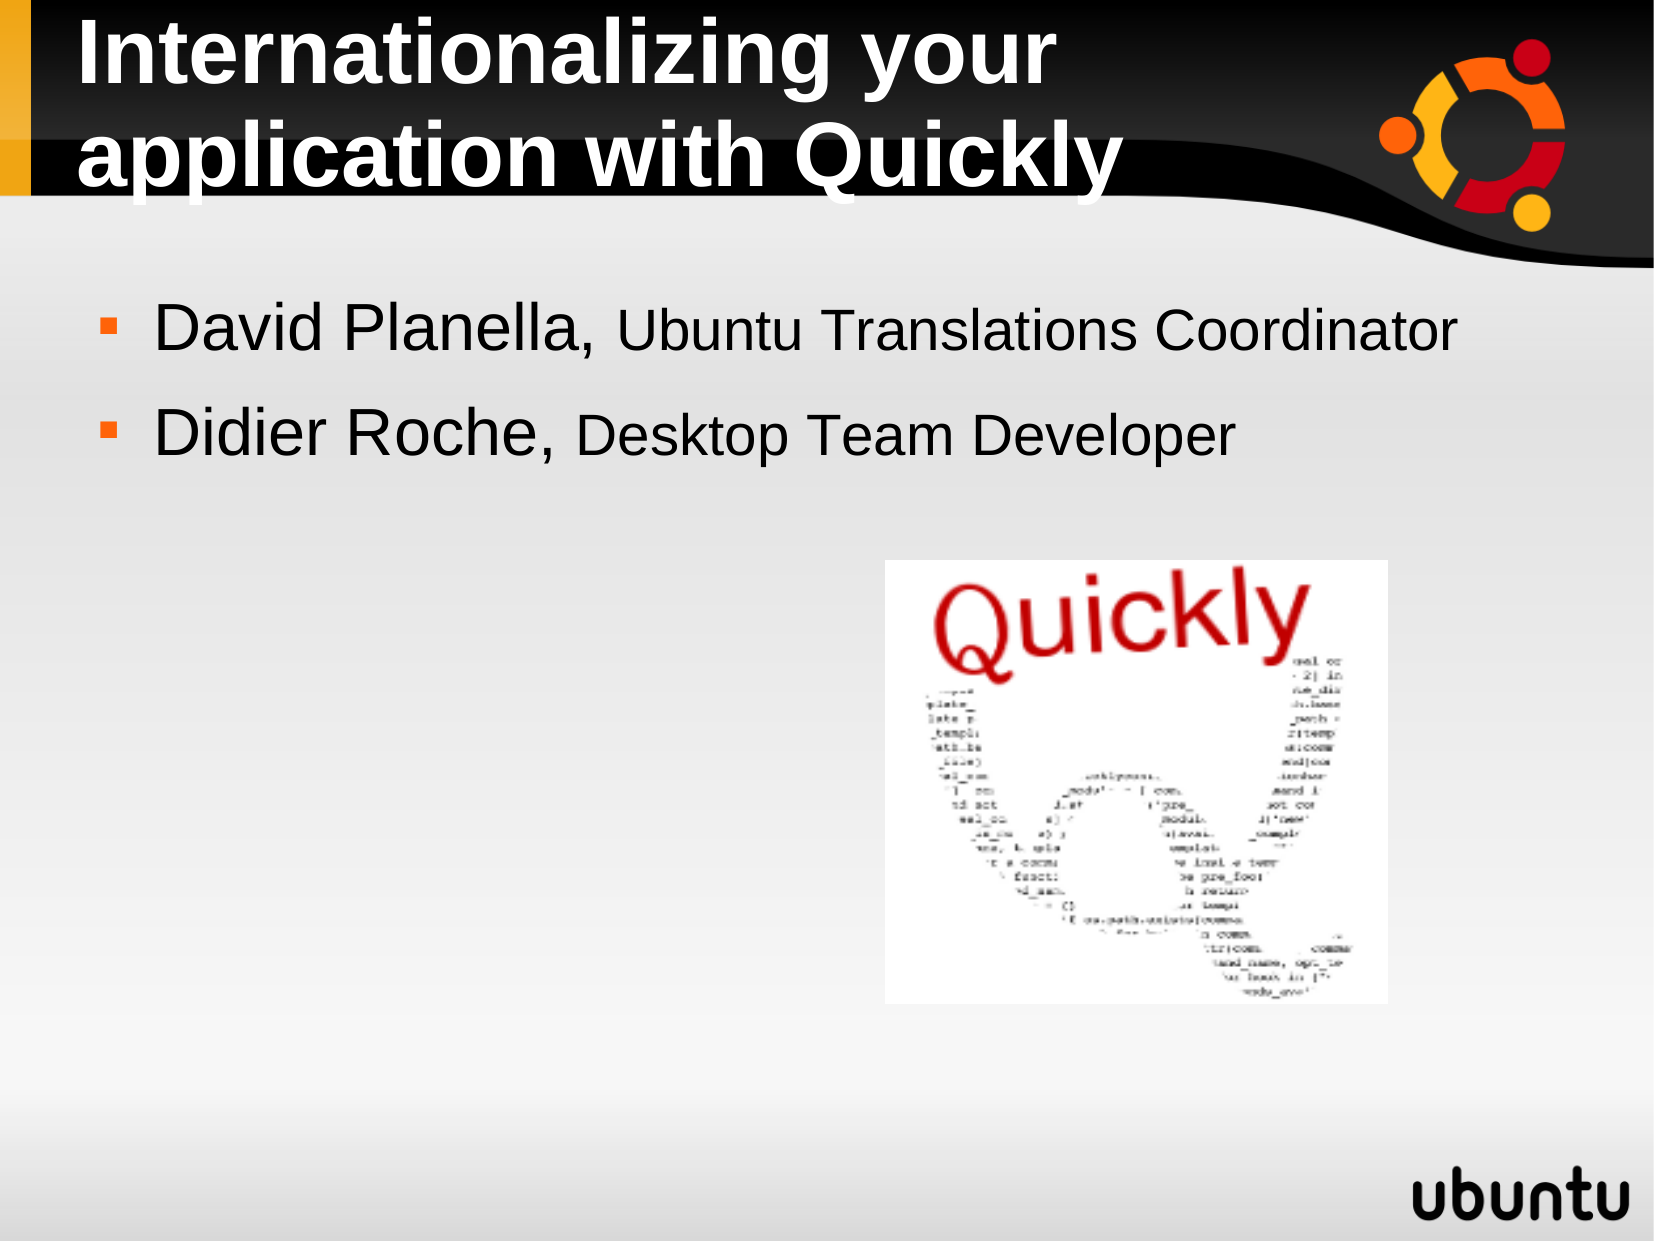

# Internationalizing your application with Quickly
David Planella, Ubuntu Translations Coordinator
Didier Roche, Desktop Team Developer